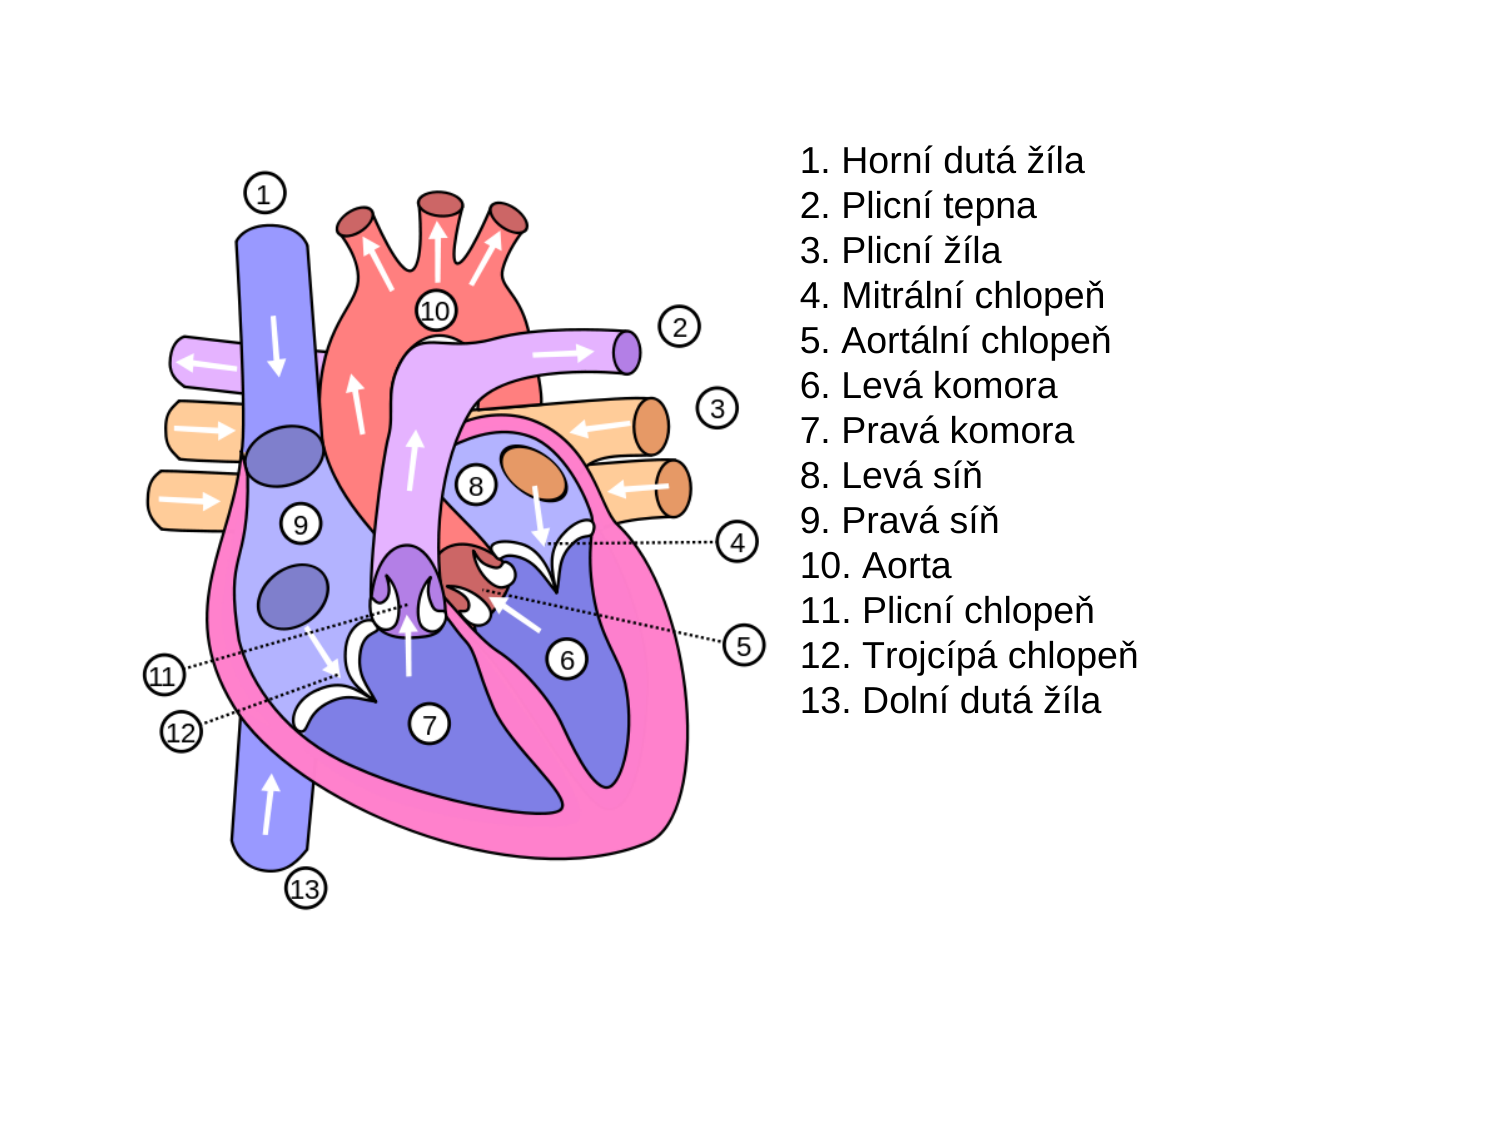

1. Horní dutá žíla
2. Plicní tepna
3. Plicní žíla
4. Mitrální chlopeň
5. Aortální chlopeň
6. Levá komora
7. Pravá komora
8. Levá síň
9. Pravá síň
10. Aorta
11. Plicní chlopeň
12. Trojcípá chlopeň
13. Dolní dutá žíla